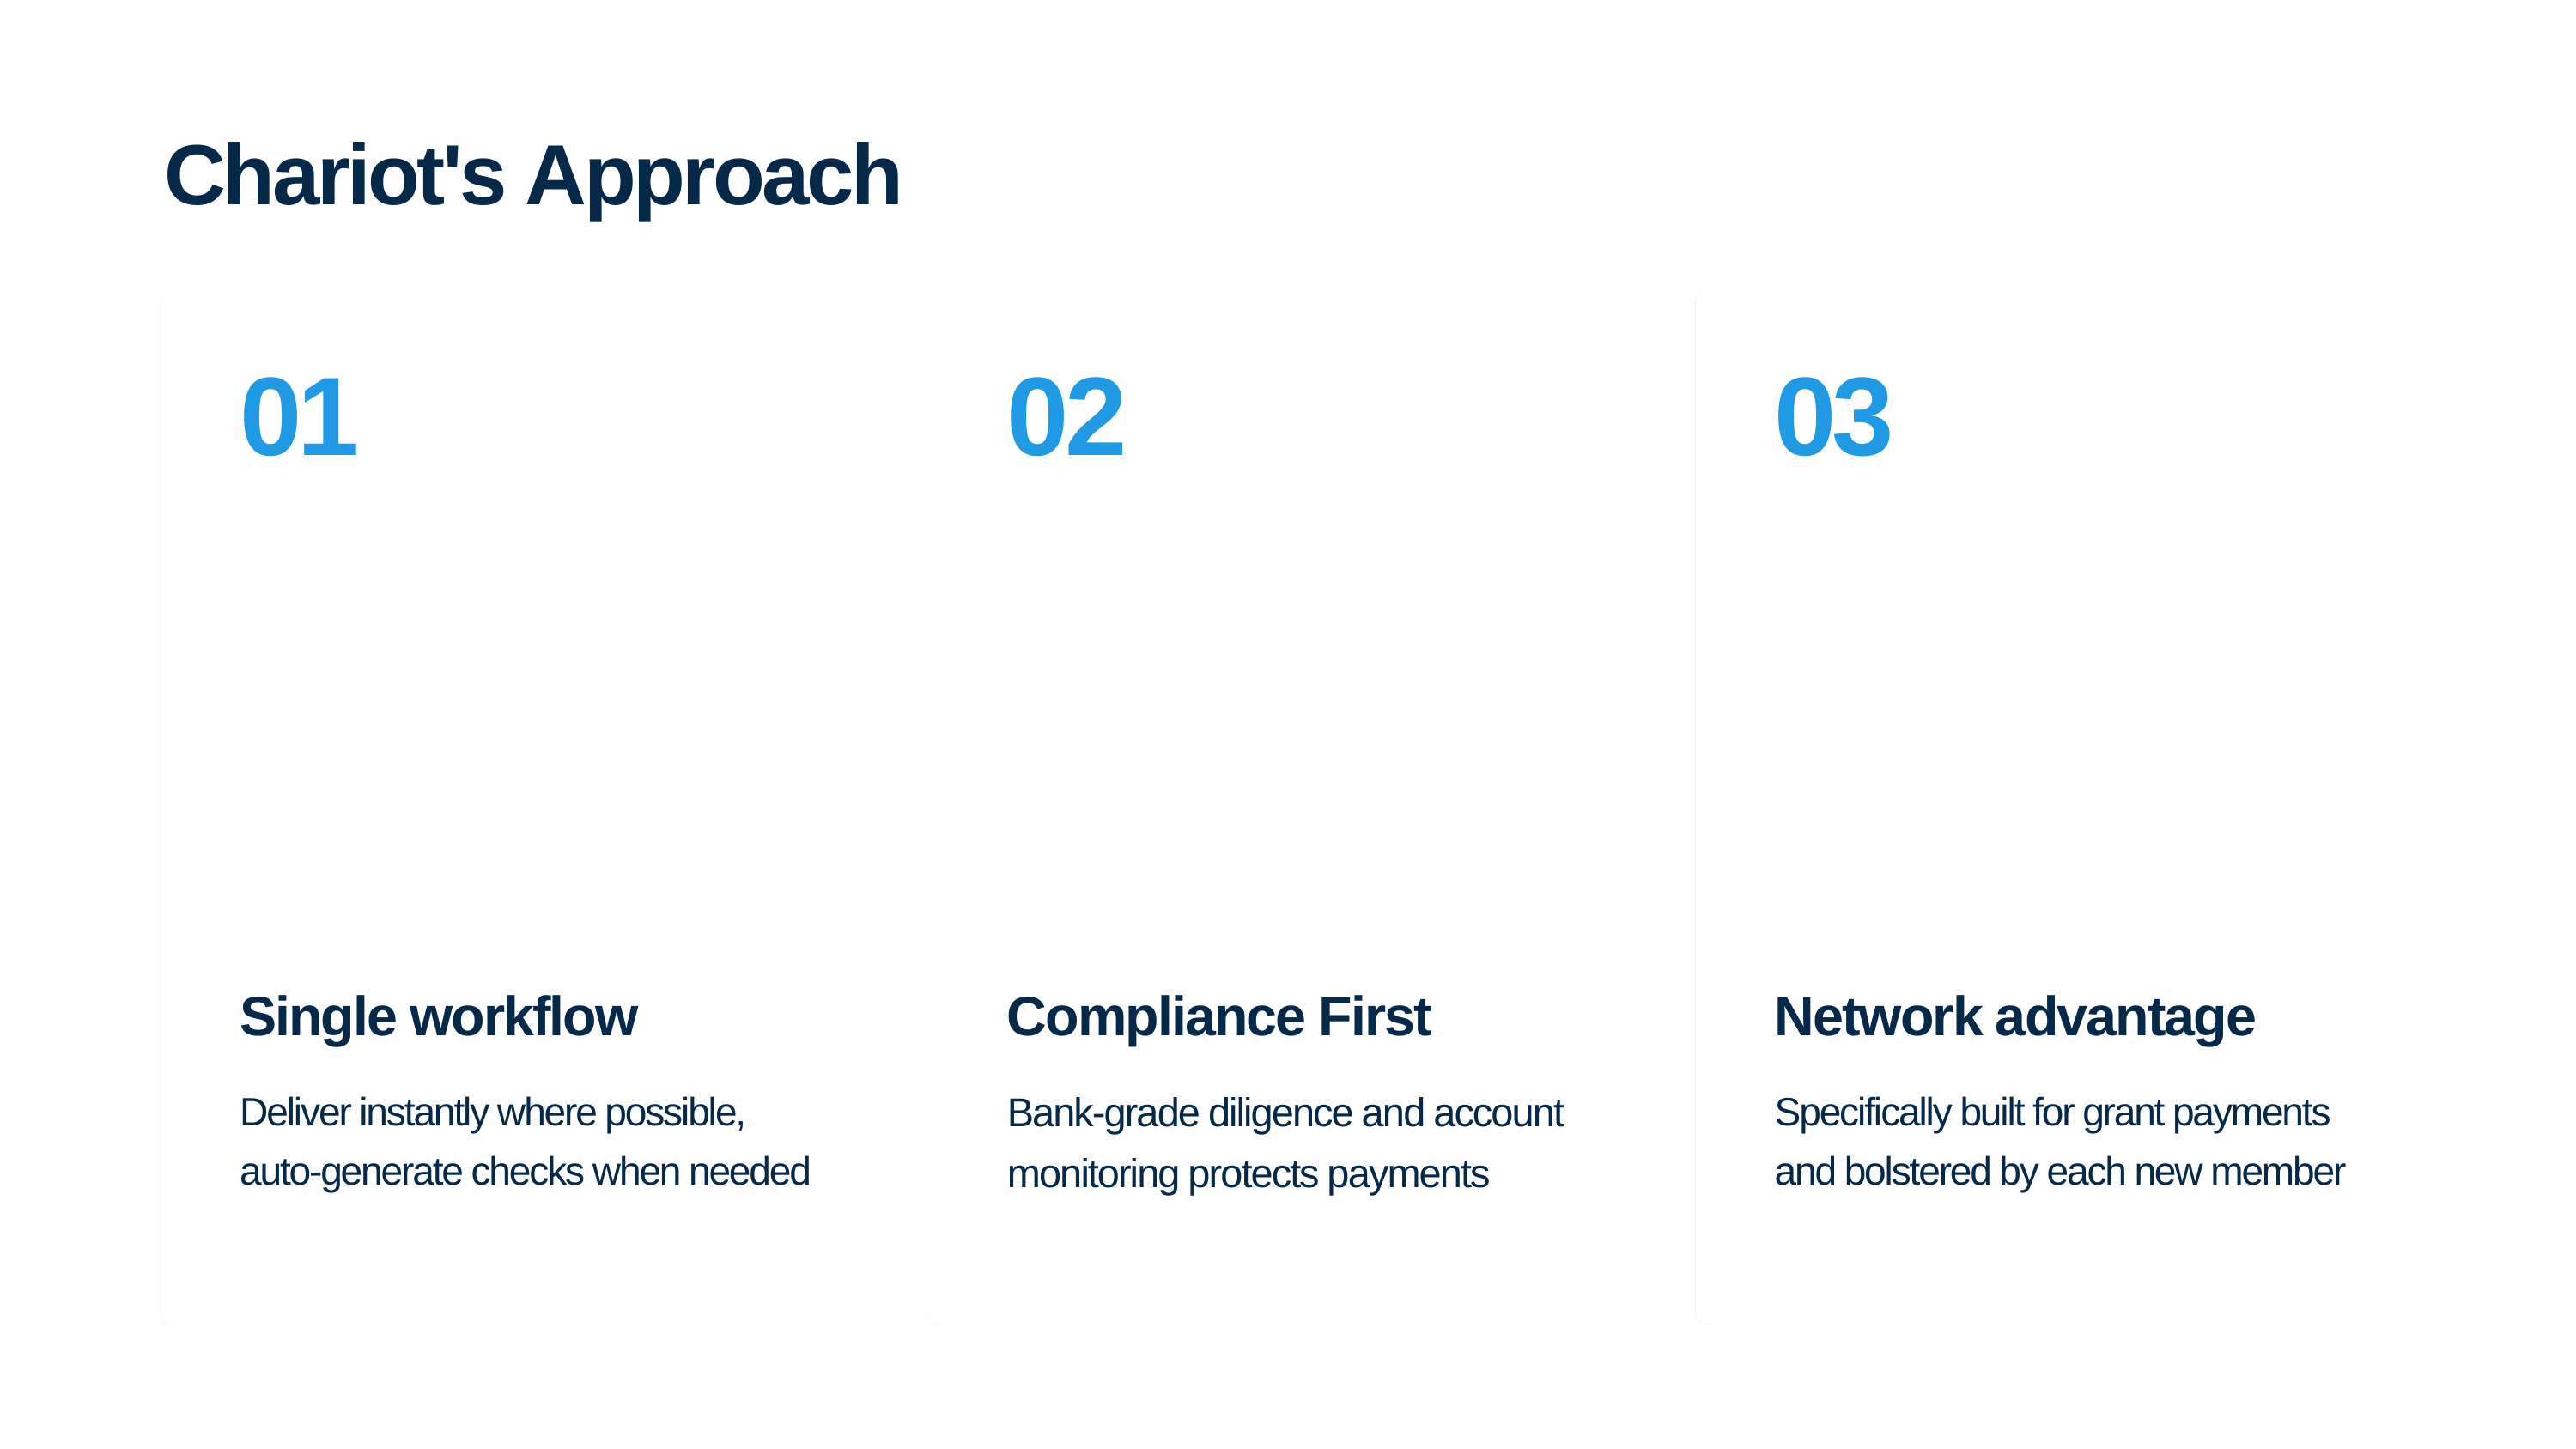

Chariot's Approach
01
02
03
Single workflow
Compliance First
Network advantage
Deliver instantly where possible, auto-generate checks when needed
Bank-grade diligence and account monitoring protects payments
Specifically built for grant payments and bolstered by each new member